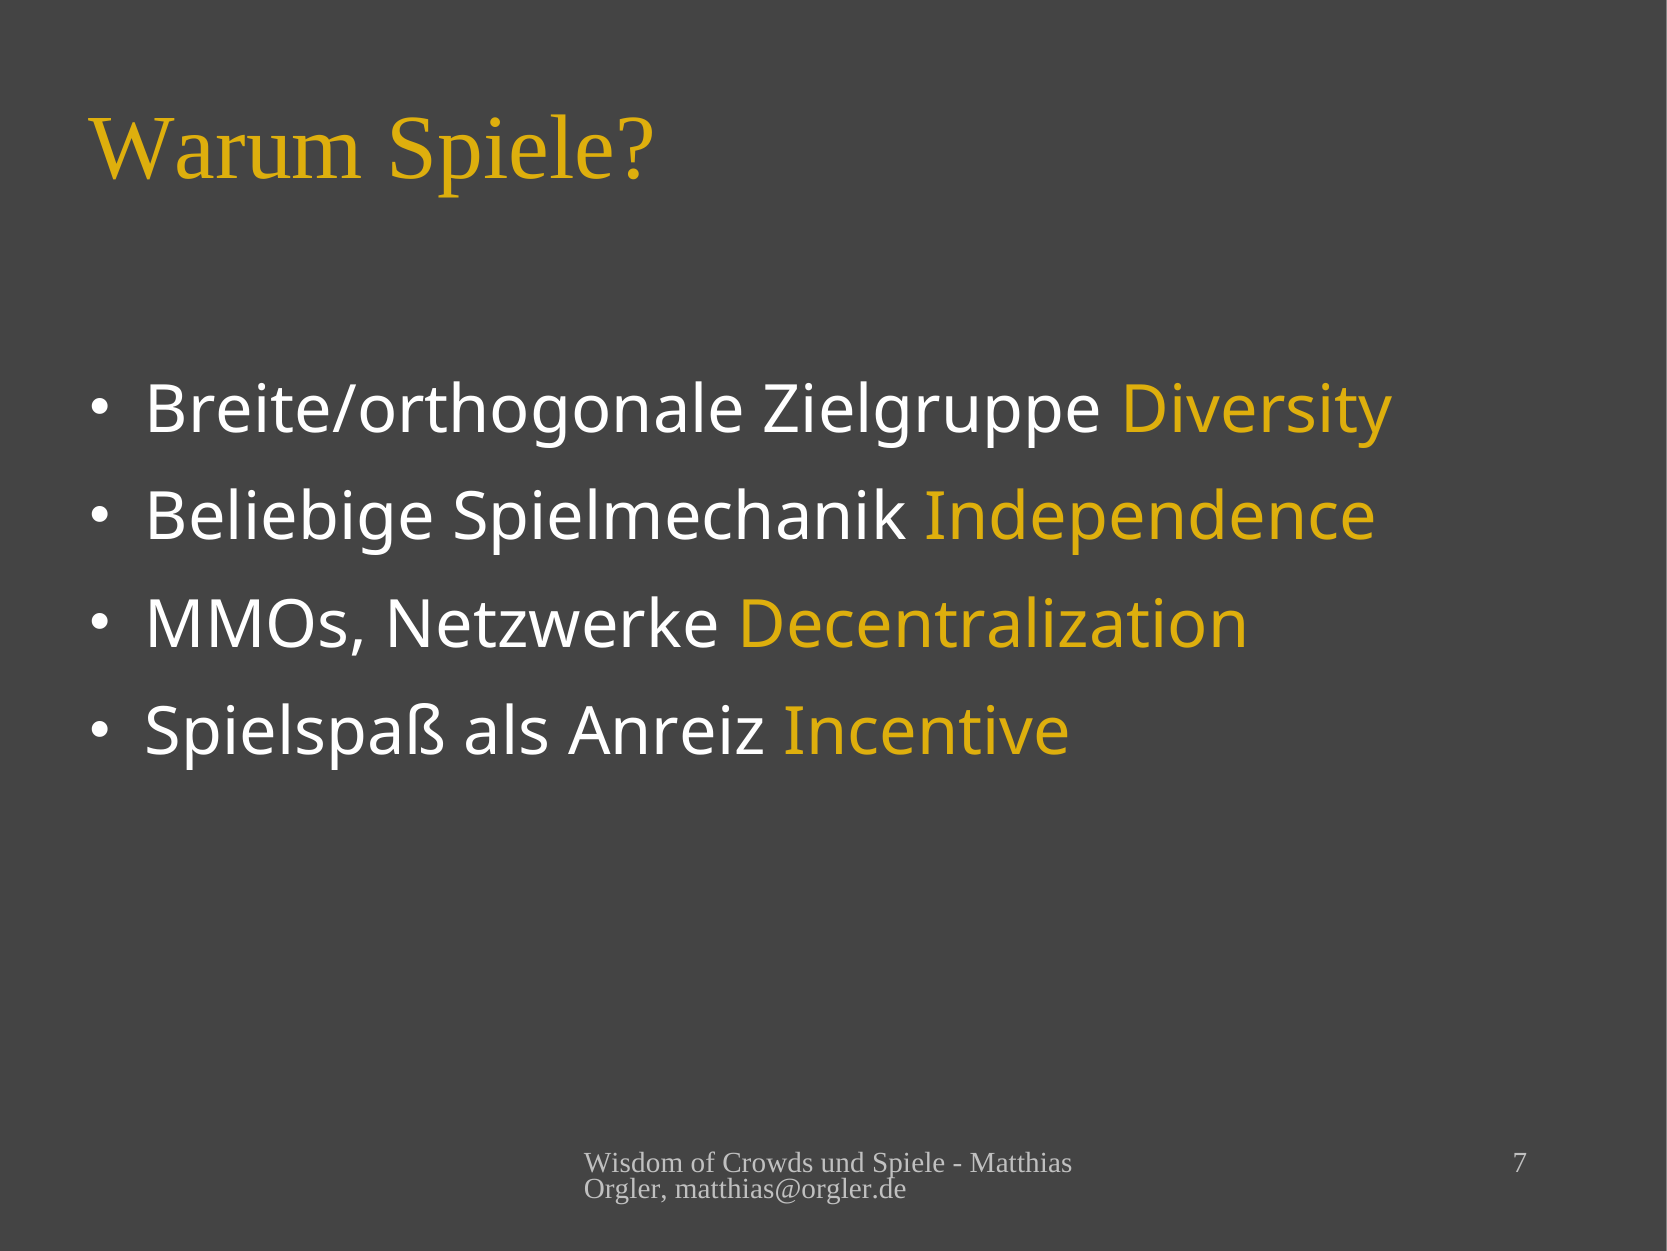

# Warum Spiele?
Breite/orthogonale Zielgruppe Diversity
Beliebige Spielmechanik Independence
MMOs, Netzwerke Decentralization
Spielspaß als Anreiz Incentive
Wisdom of Crowds und Spiele - Matthias Orgler, matthias@orgler.de
7